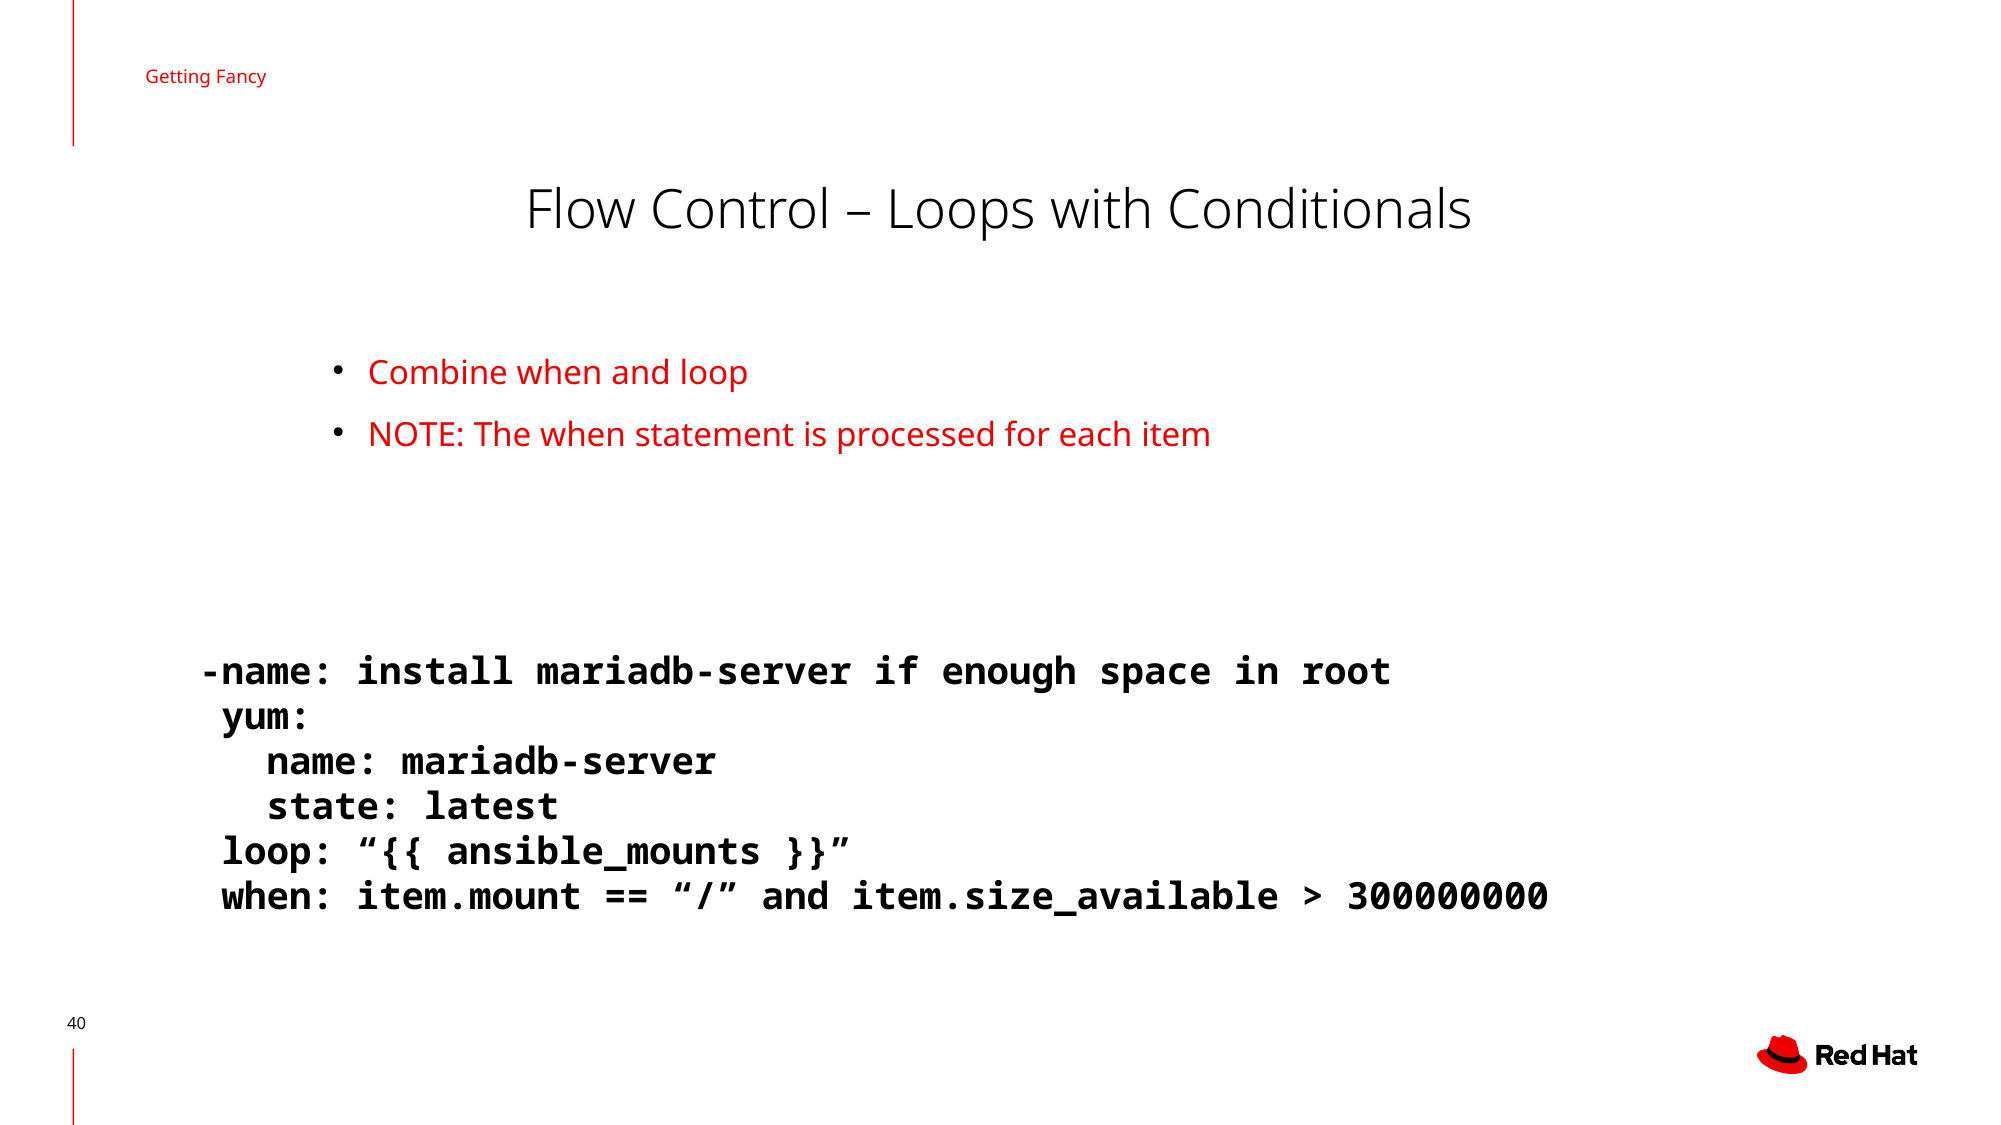

Getting Fancy
# Flow Control – Loops with Conditionals
Combine when and loop
NOTE: The when statement is processed for each item
-name: install mariadb-server if enough space in root
 yum:
 name: mariadb-server
 state: latest
 loop: “{{ ansible_mounts }}”
 when: item.mount == “/” and item.size_available > 300000000
40